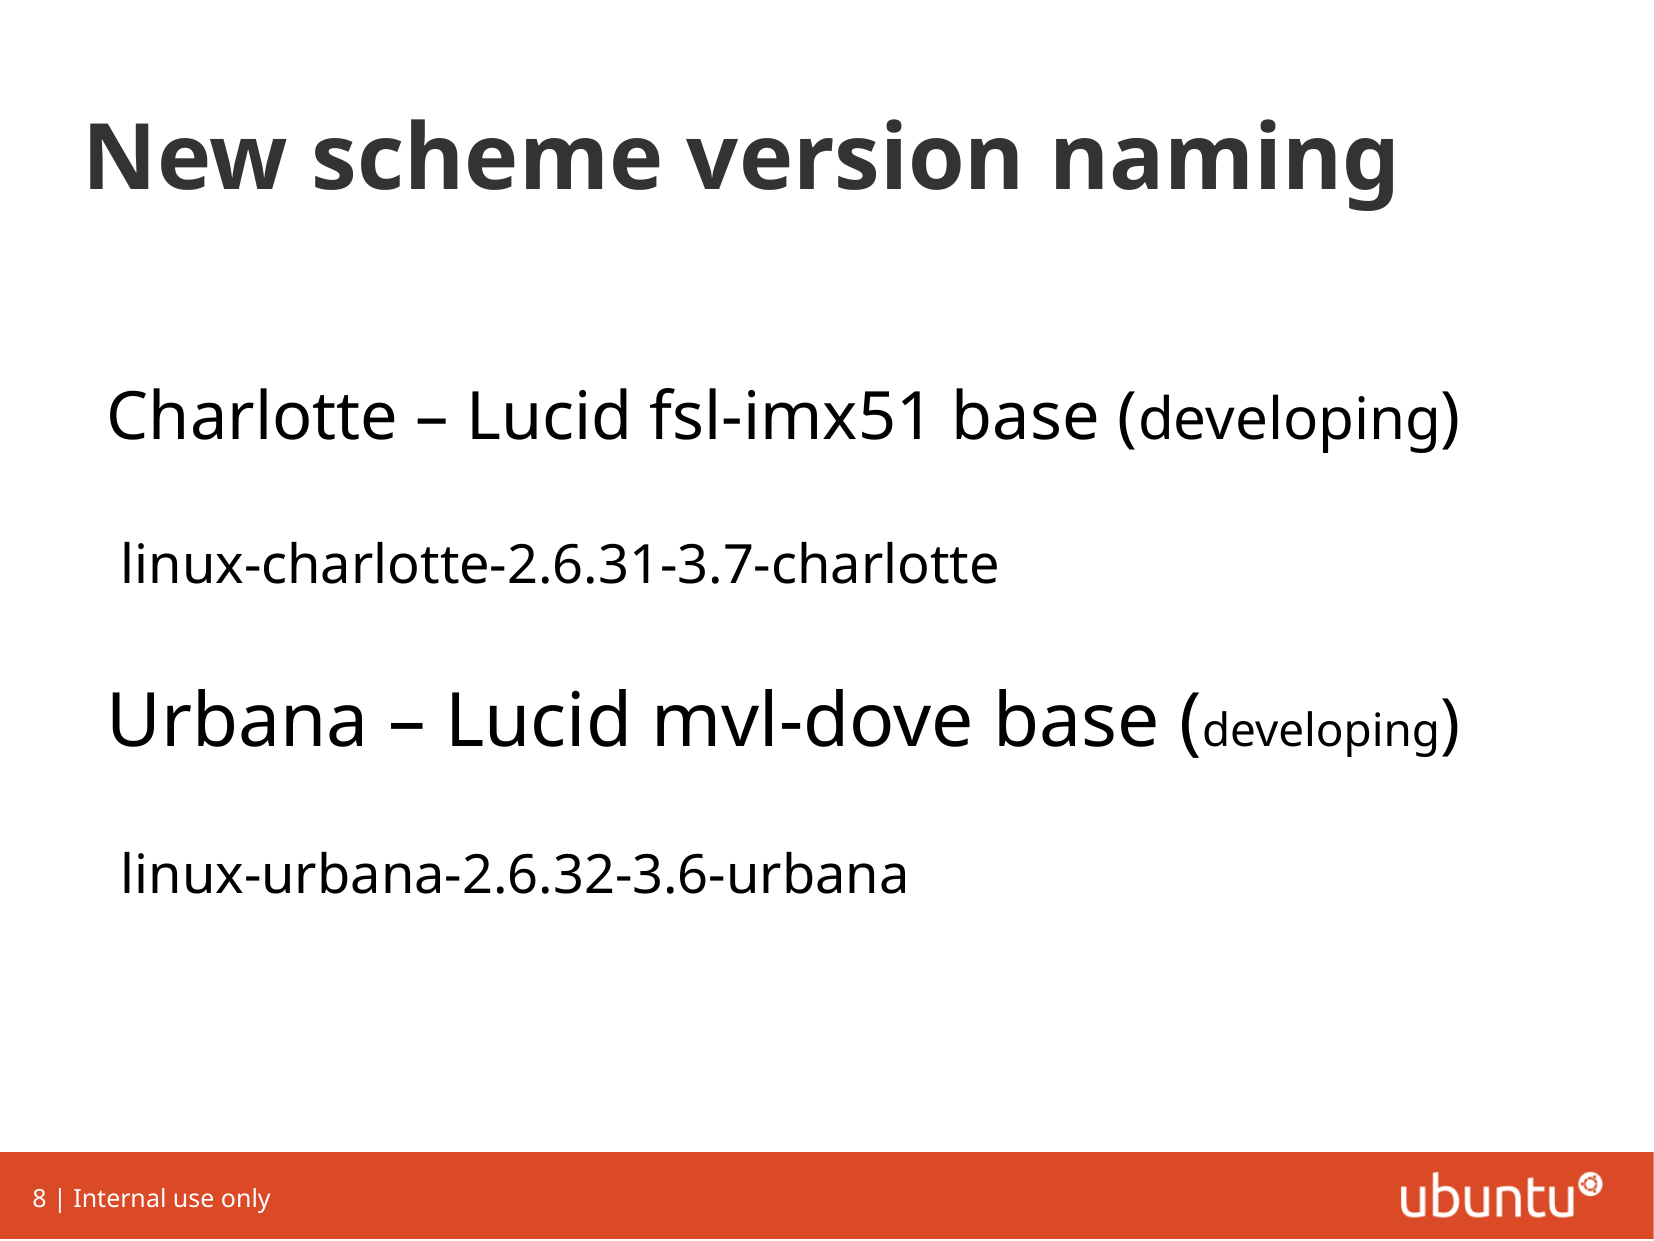

# New scheme version naming
Charlotte – Lucid fsl-imx51 base (developing)
 linux-charlotte-2.6.31-3.7-charlotte
Urbana – Lucid mvl-dove base (developing)
 linux-urbana-2.6.32-3.6-urbana